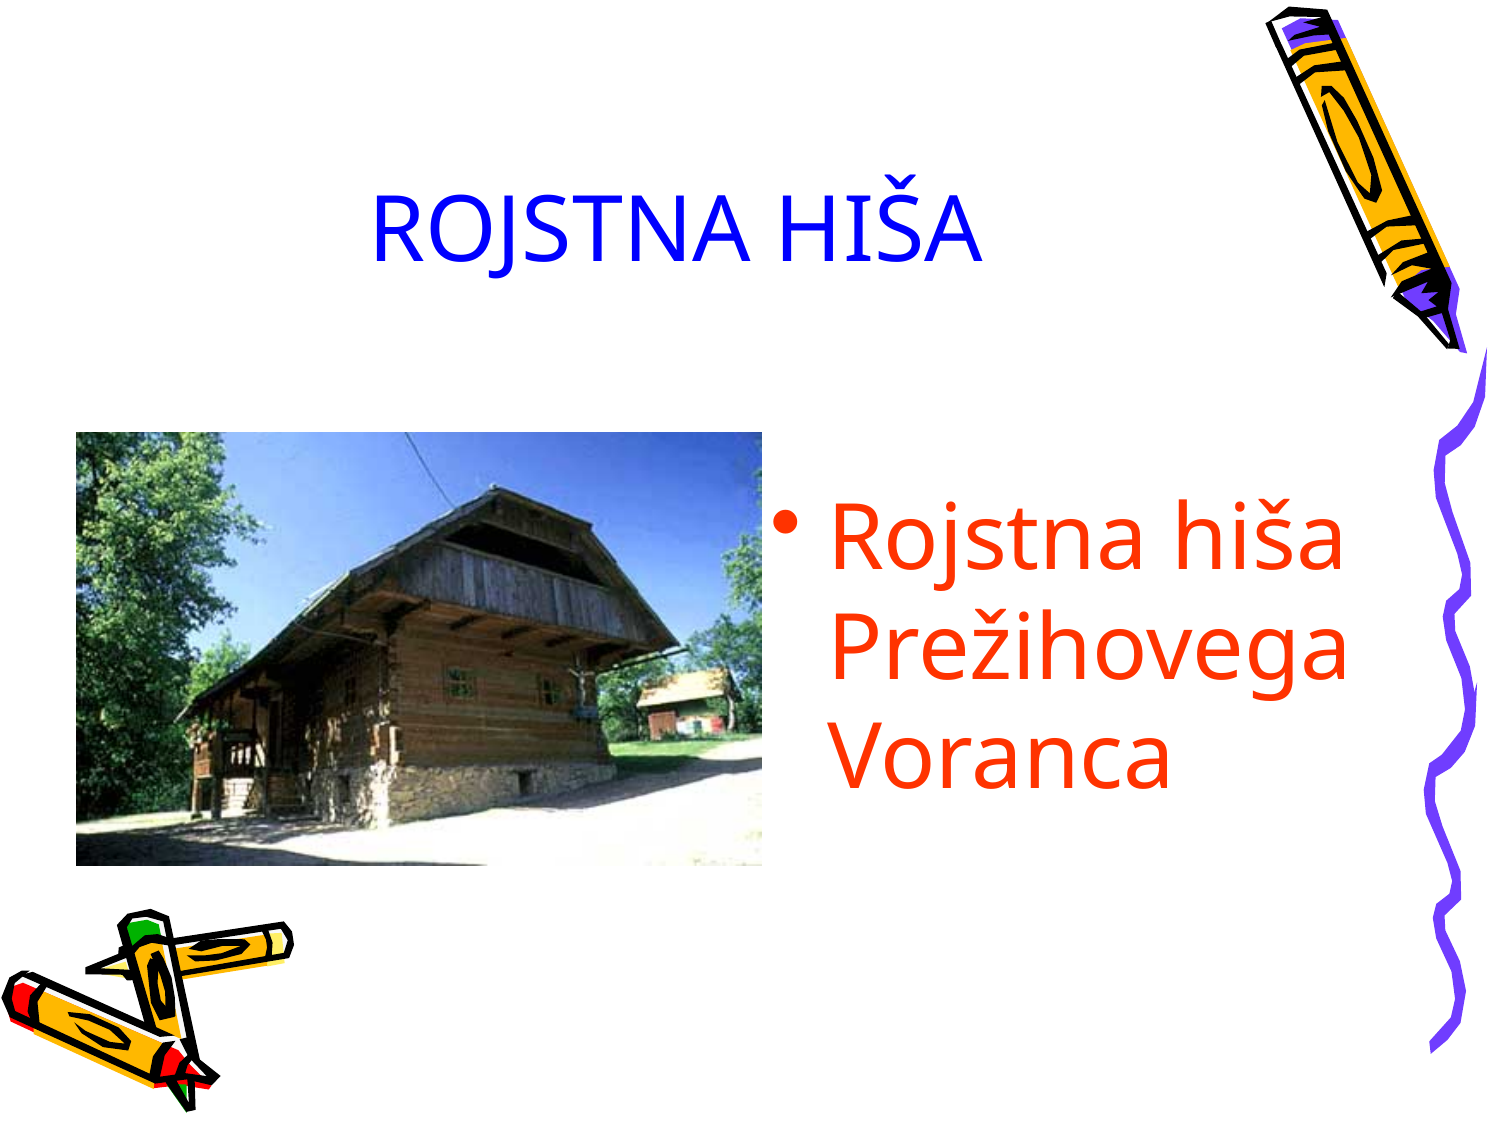

# ROJSTNA HIŠA
Rojstna hiša Prežihovega Voranca